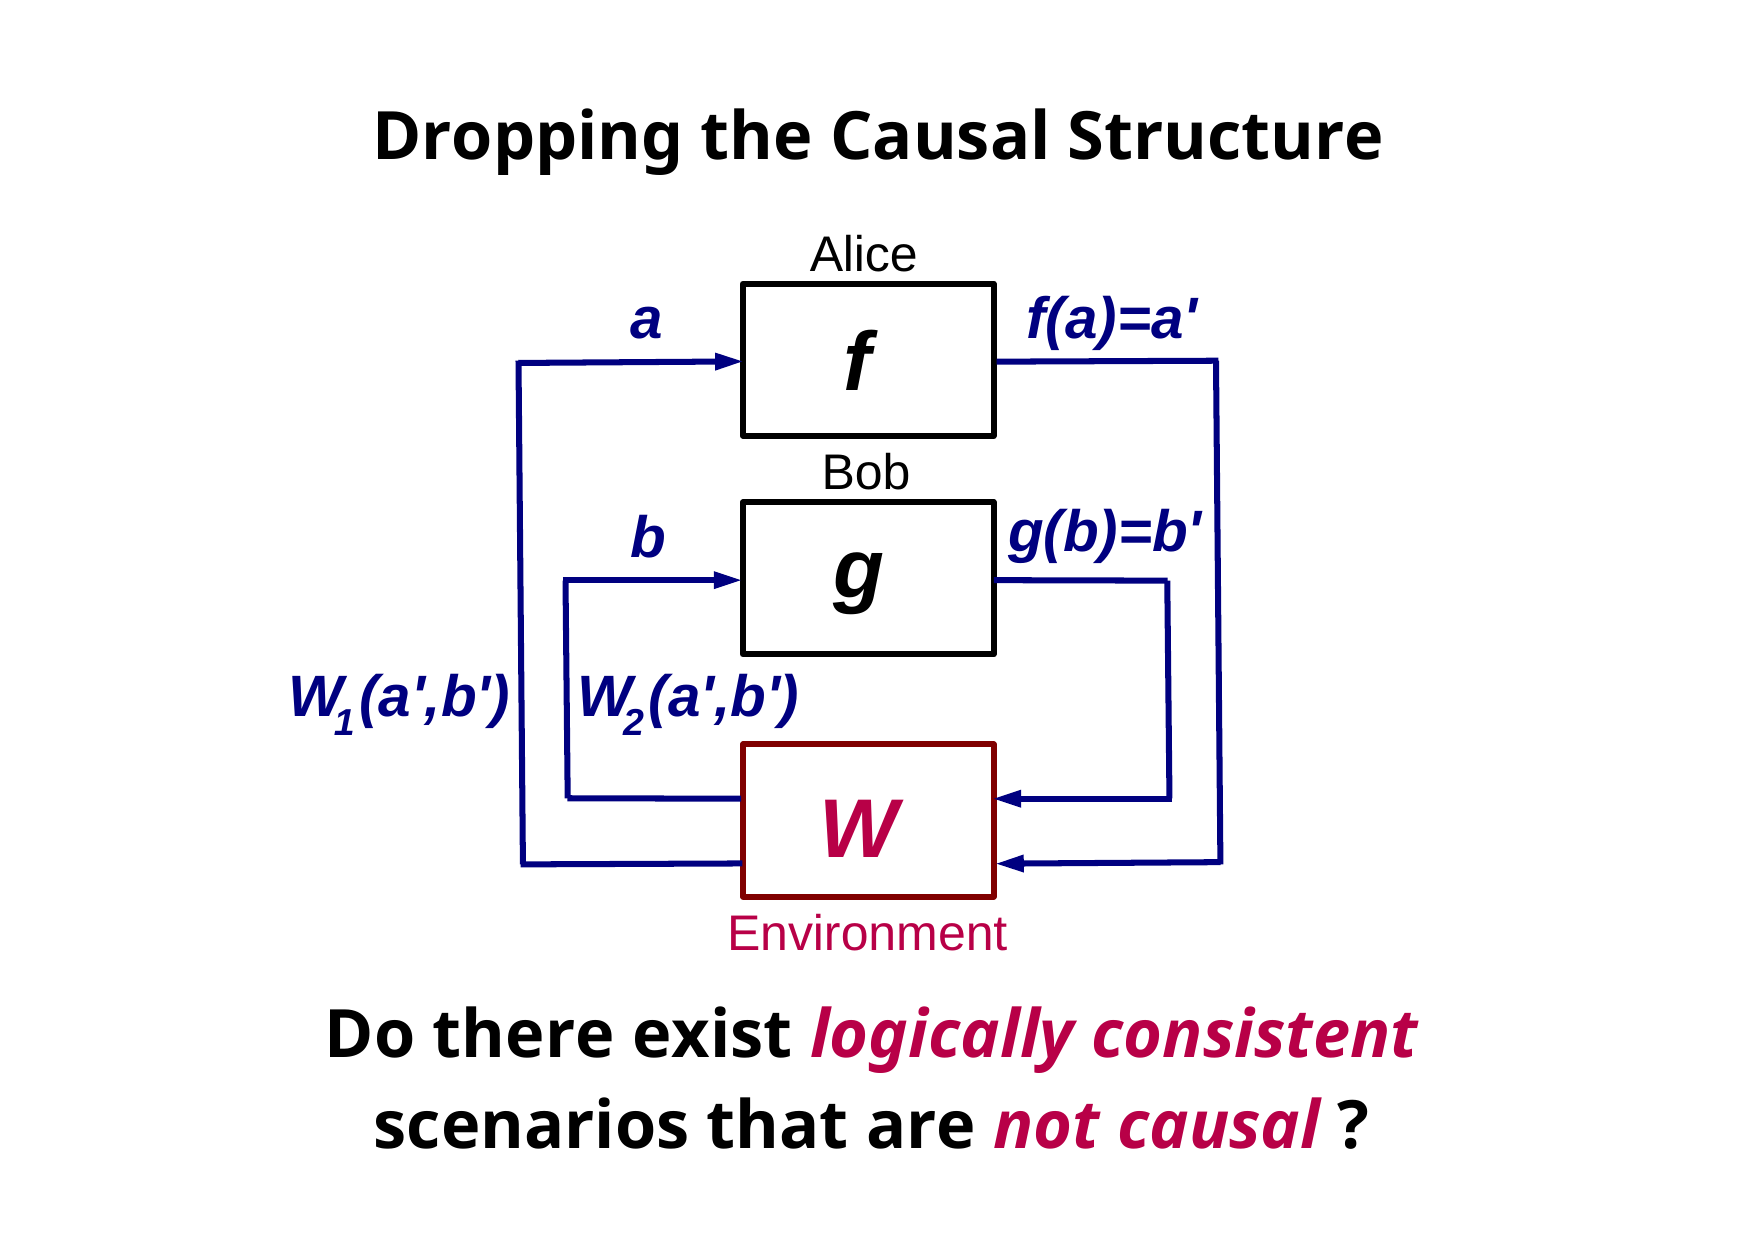

Dropping the Causal Structure
Alice
a
f(a)=a'
f
Bob
g(b)=b'
b
g
W (a',b')
W (a',b')
1
2
W
Environment
Do there exist logically consistent
scenarios that are not causal ?